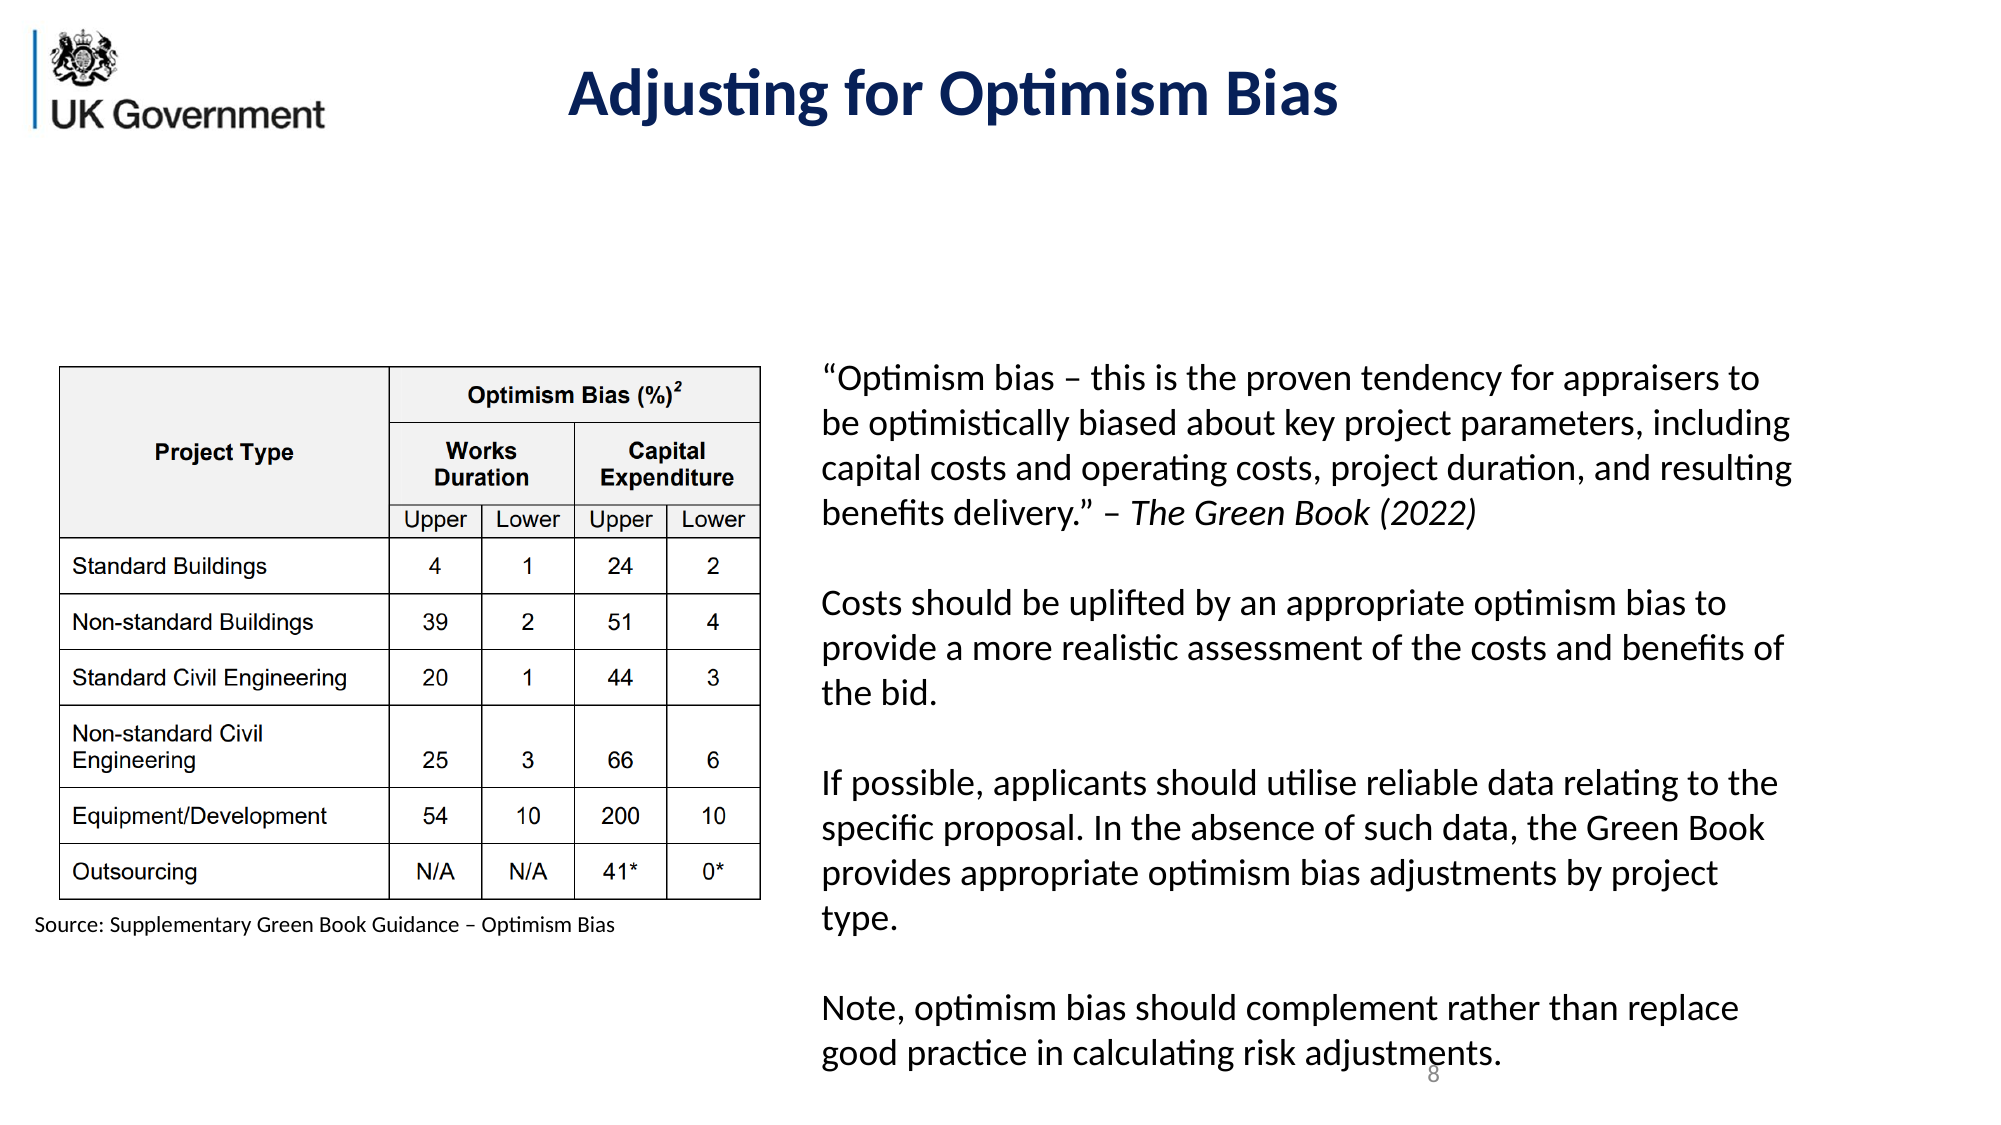

Adjusting for Optimism Bias
“Optimism bias – this is the proven tendency for appraisers to be optimistically biased about key project parameters, including capital costs and operating costs, project duration, and resulting benefits delivery.” – The Green Book (2022)
Costs should be uplifted by an appropriate optimism bias to provide a more realistic assessment of the costs and benefits of the bid.
If possible, applicants should utilise reliable data relating to the specific proposal. In the absence of such data, the Green Book provides appropriate optimism bias adjustments by project type.
Note, optimism bias should complement rather than replace good practice in calculating risk adjustments.
Source: Supplementary Green Book Guidance – Optimism Bias
1